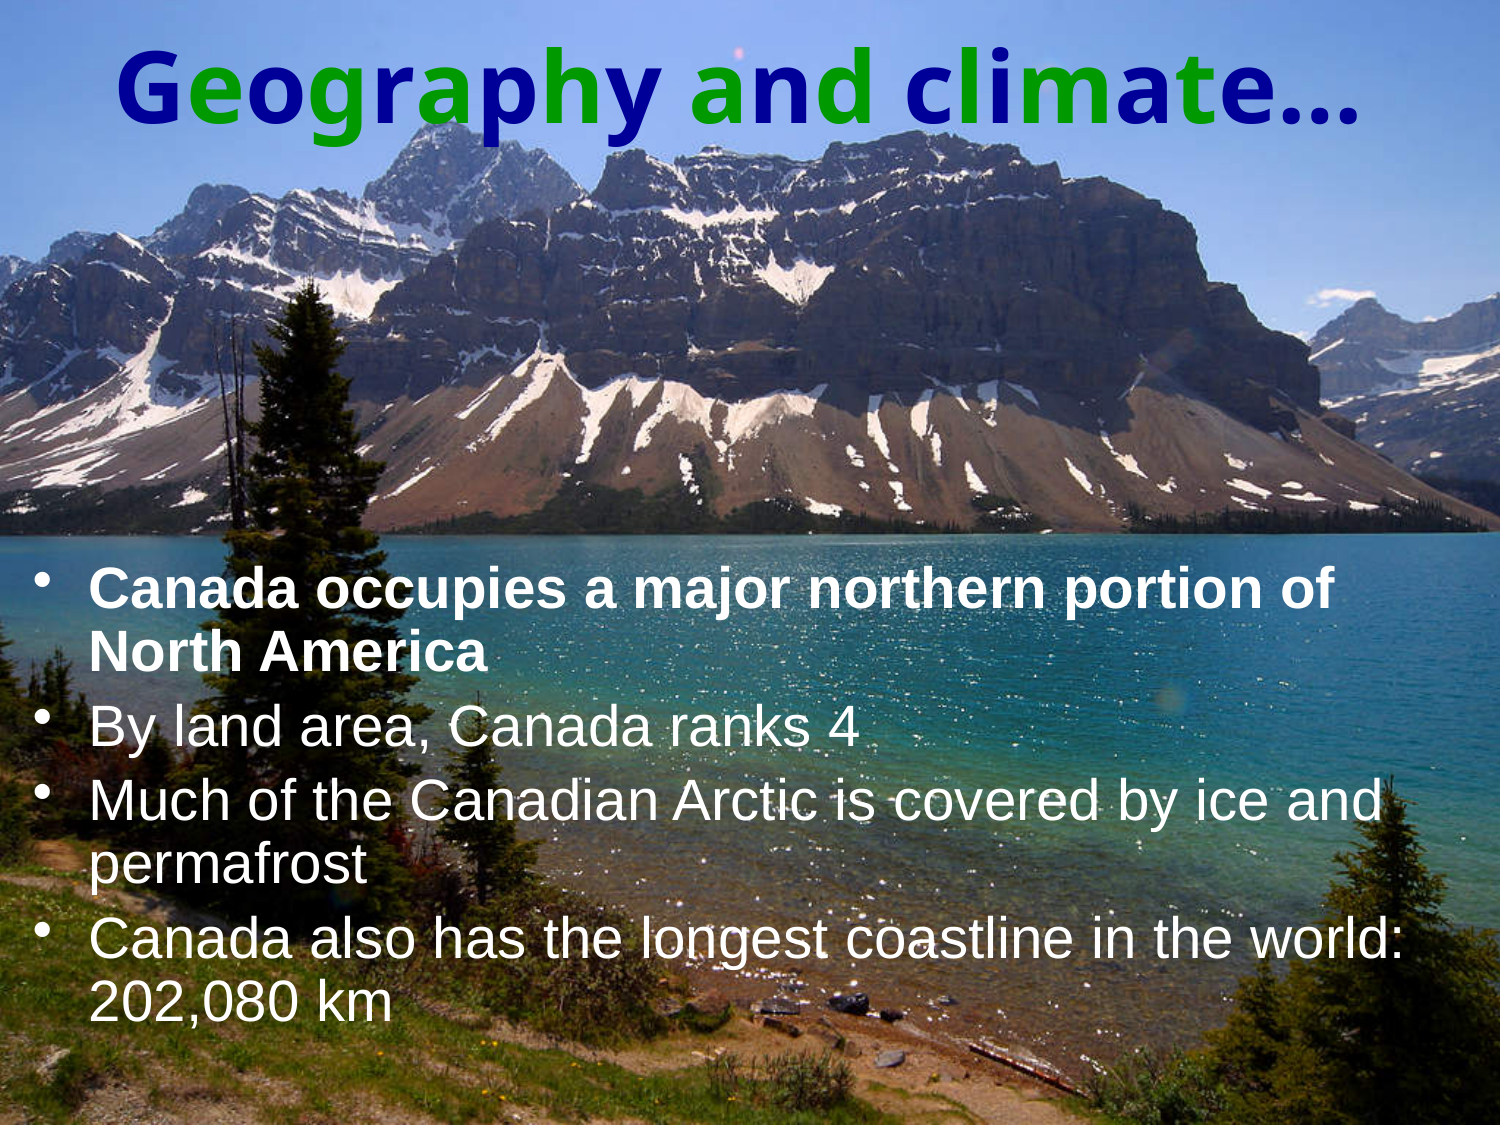

# Geography and climate…
Canada occupies a major northern portion of North America
By land area, Canada ranks 4
Much of the Canadian Arctic is covered by ice and permafrost
Canada also has the longest coastline in the world: 202,080 km